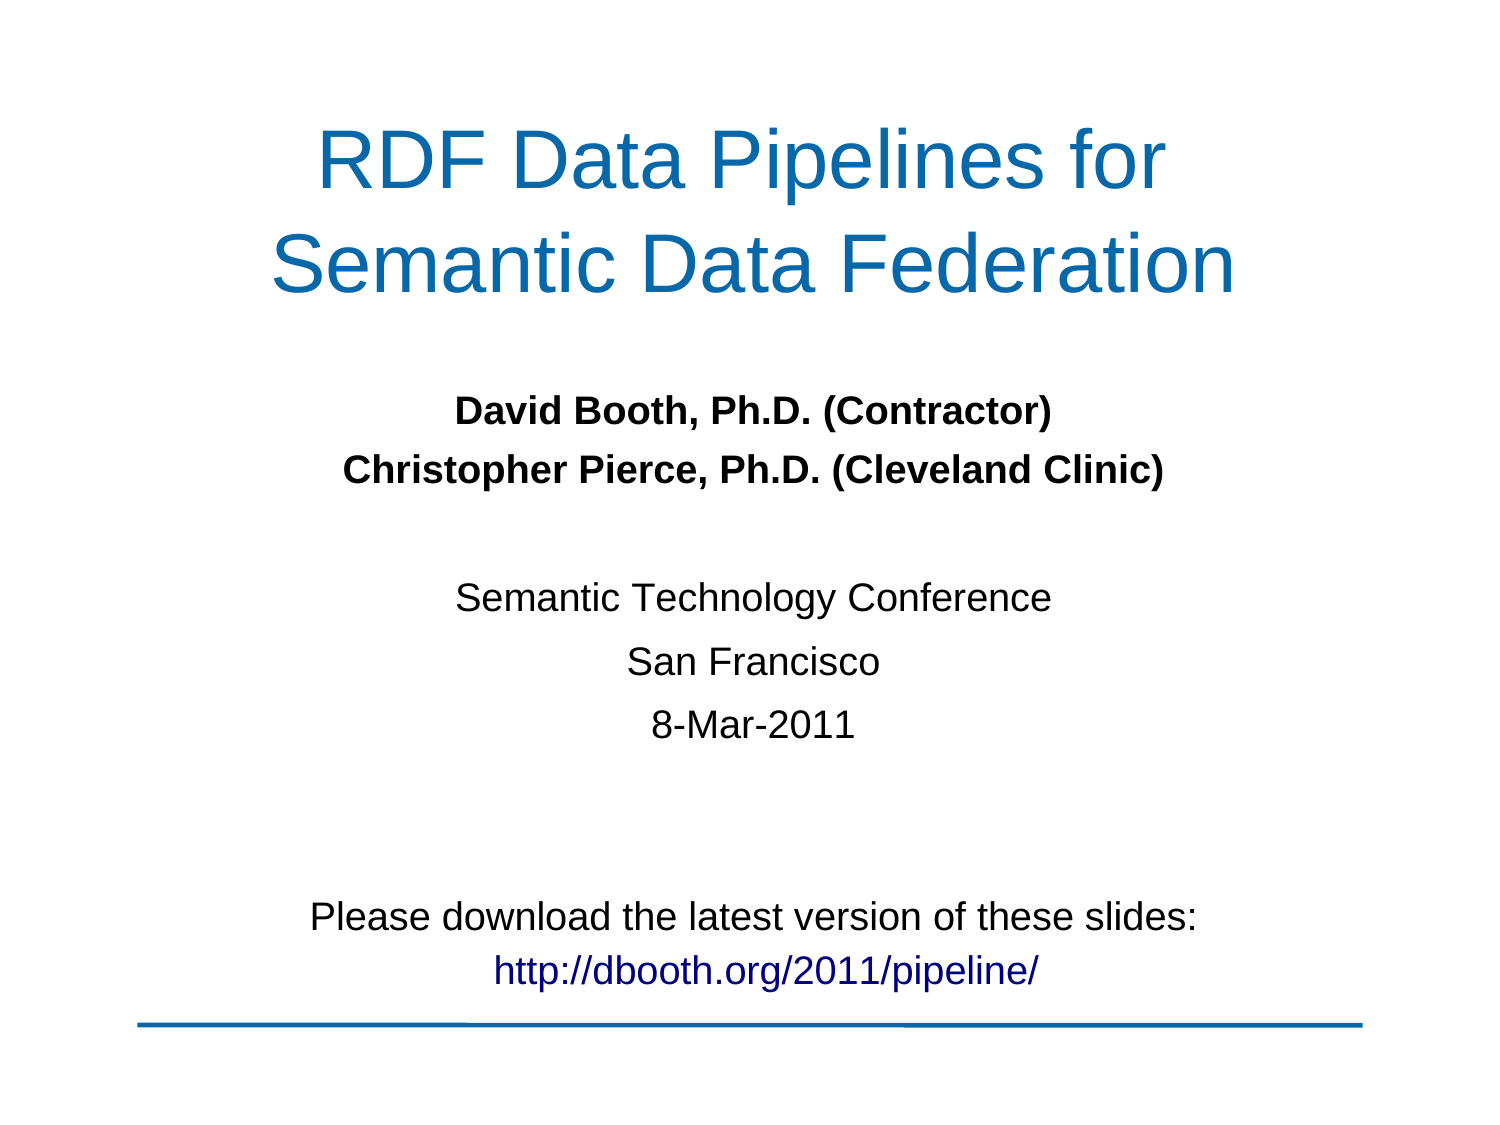

# RDF Data Pipelines for Semantic Data Federation
David Booth, Ph.D. (Contractor)
Christopher Pierce, Ph.D. (Cleveland Clinic)
Semantic Technology Conference
San Francisco
8-Mar-2011
Please download the latest version of these slides:
http://dbooth.org/2011/pipeline/